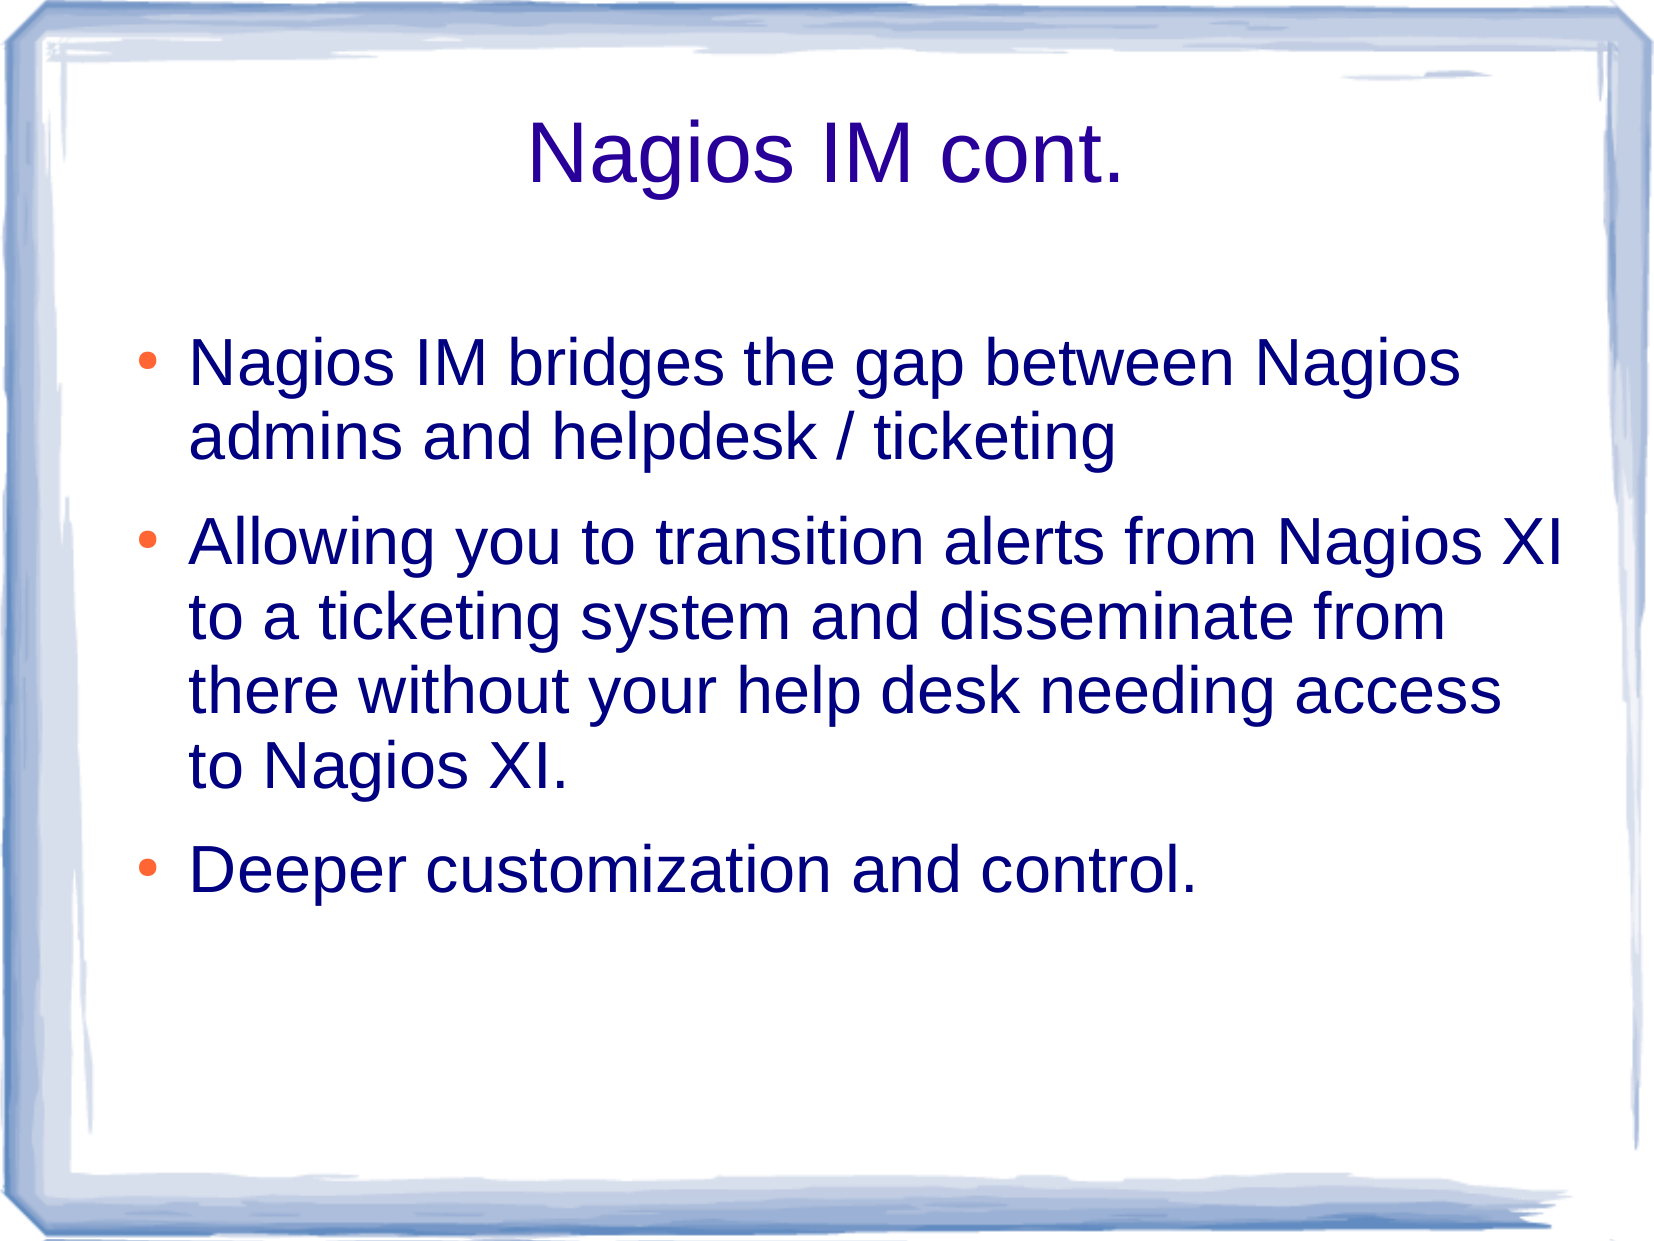

# Nagios IM cont.
Nagios IM bridges the gap between Nagios admins and helpdesk / ticketing
Allowing you to transition alerts from Nagios XI to a ticketing system and disseminate from there without your help desk needing access to Nagios XI.
Deeper customization and control.